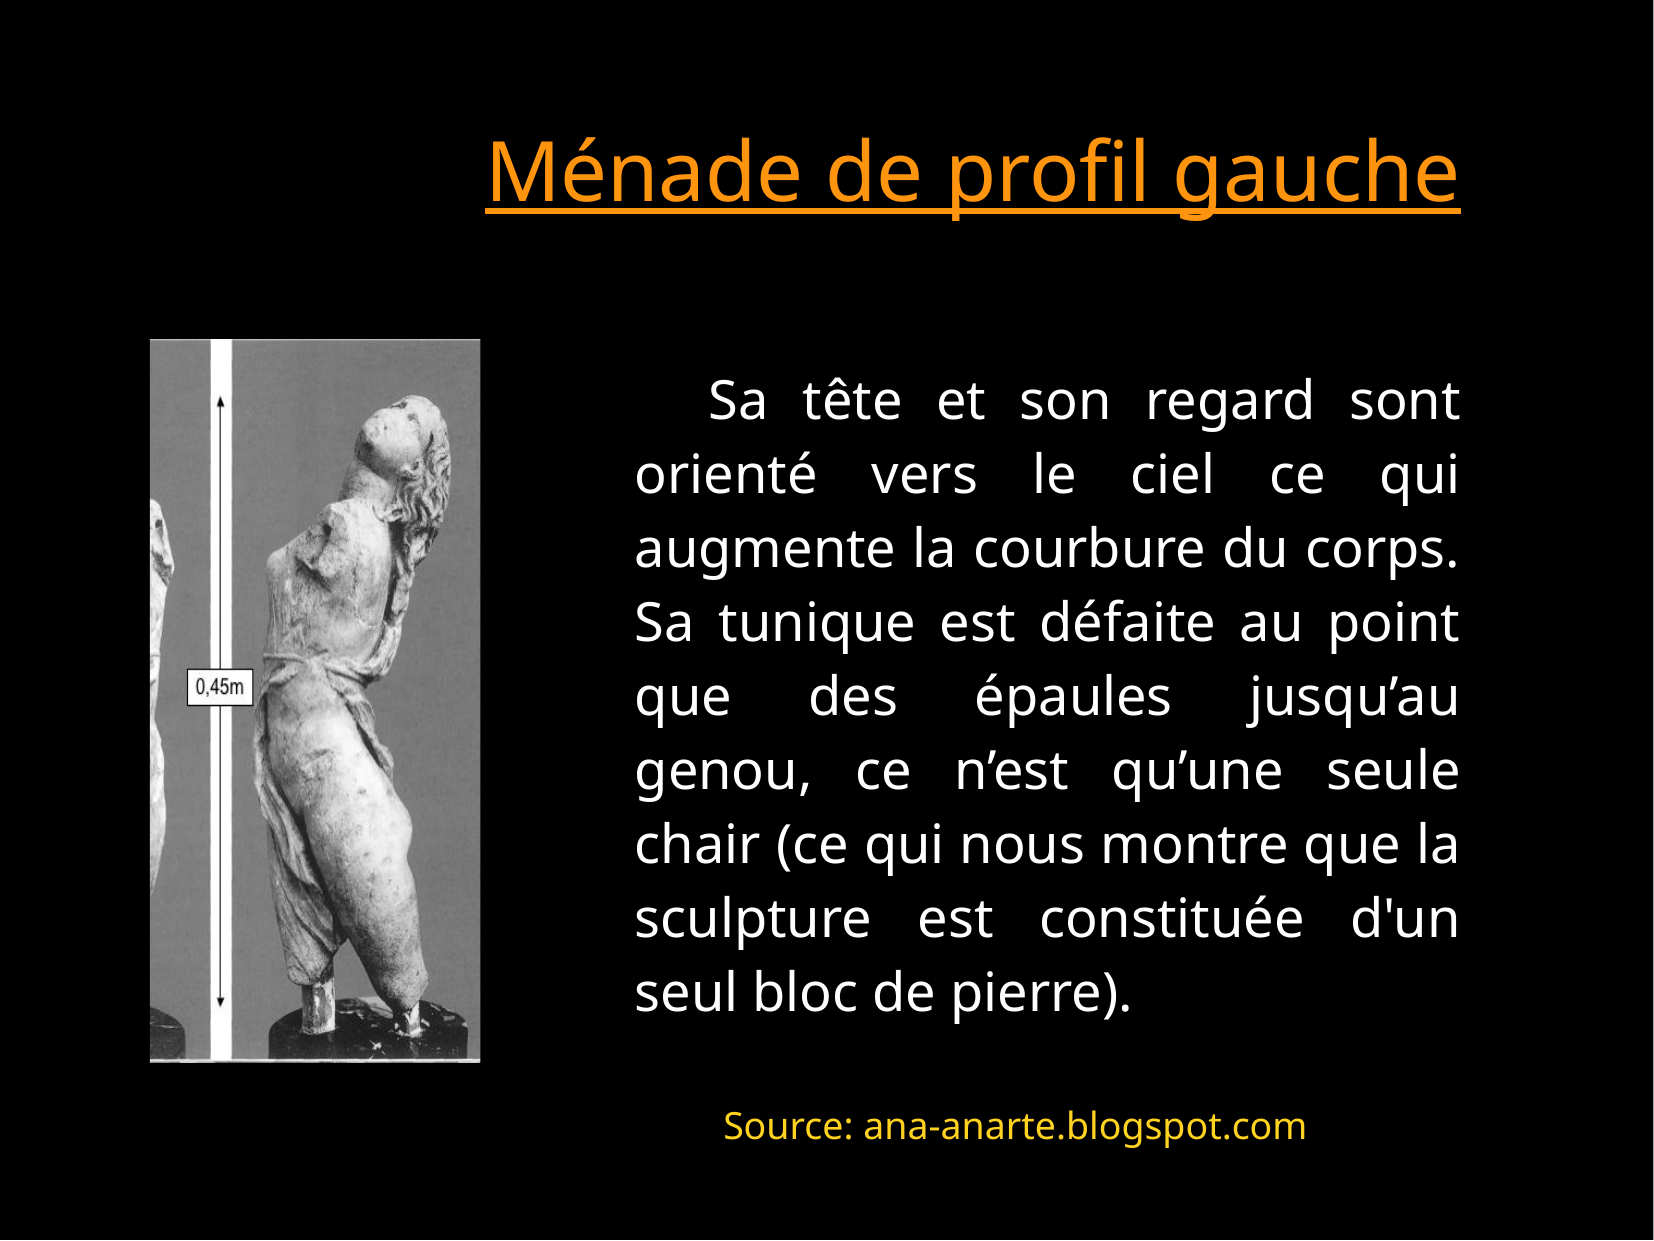

# Ménade de profil gauche
	Sa tête et son regard sont orienté vers le ciel ce qui augmente la courbure du corps. Sa tunique est défaite au point que des épaules jusqu’au genou, ce n’est qu’une seule chair (ce qui nous montre que la sculpture est constituée d'un seul bloc de pierre).
Source: ana-anarte.blogspot.com